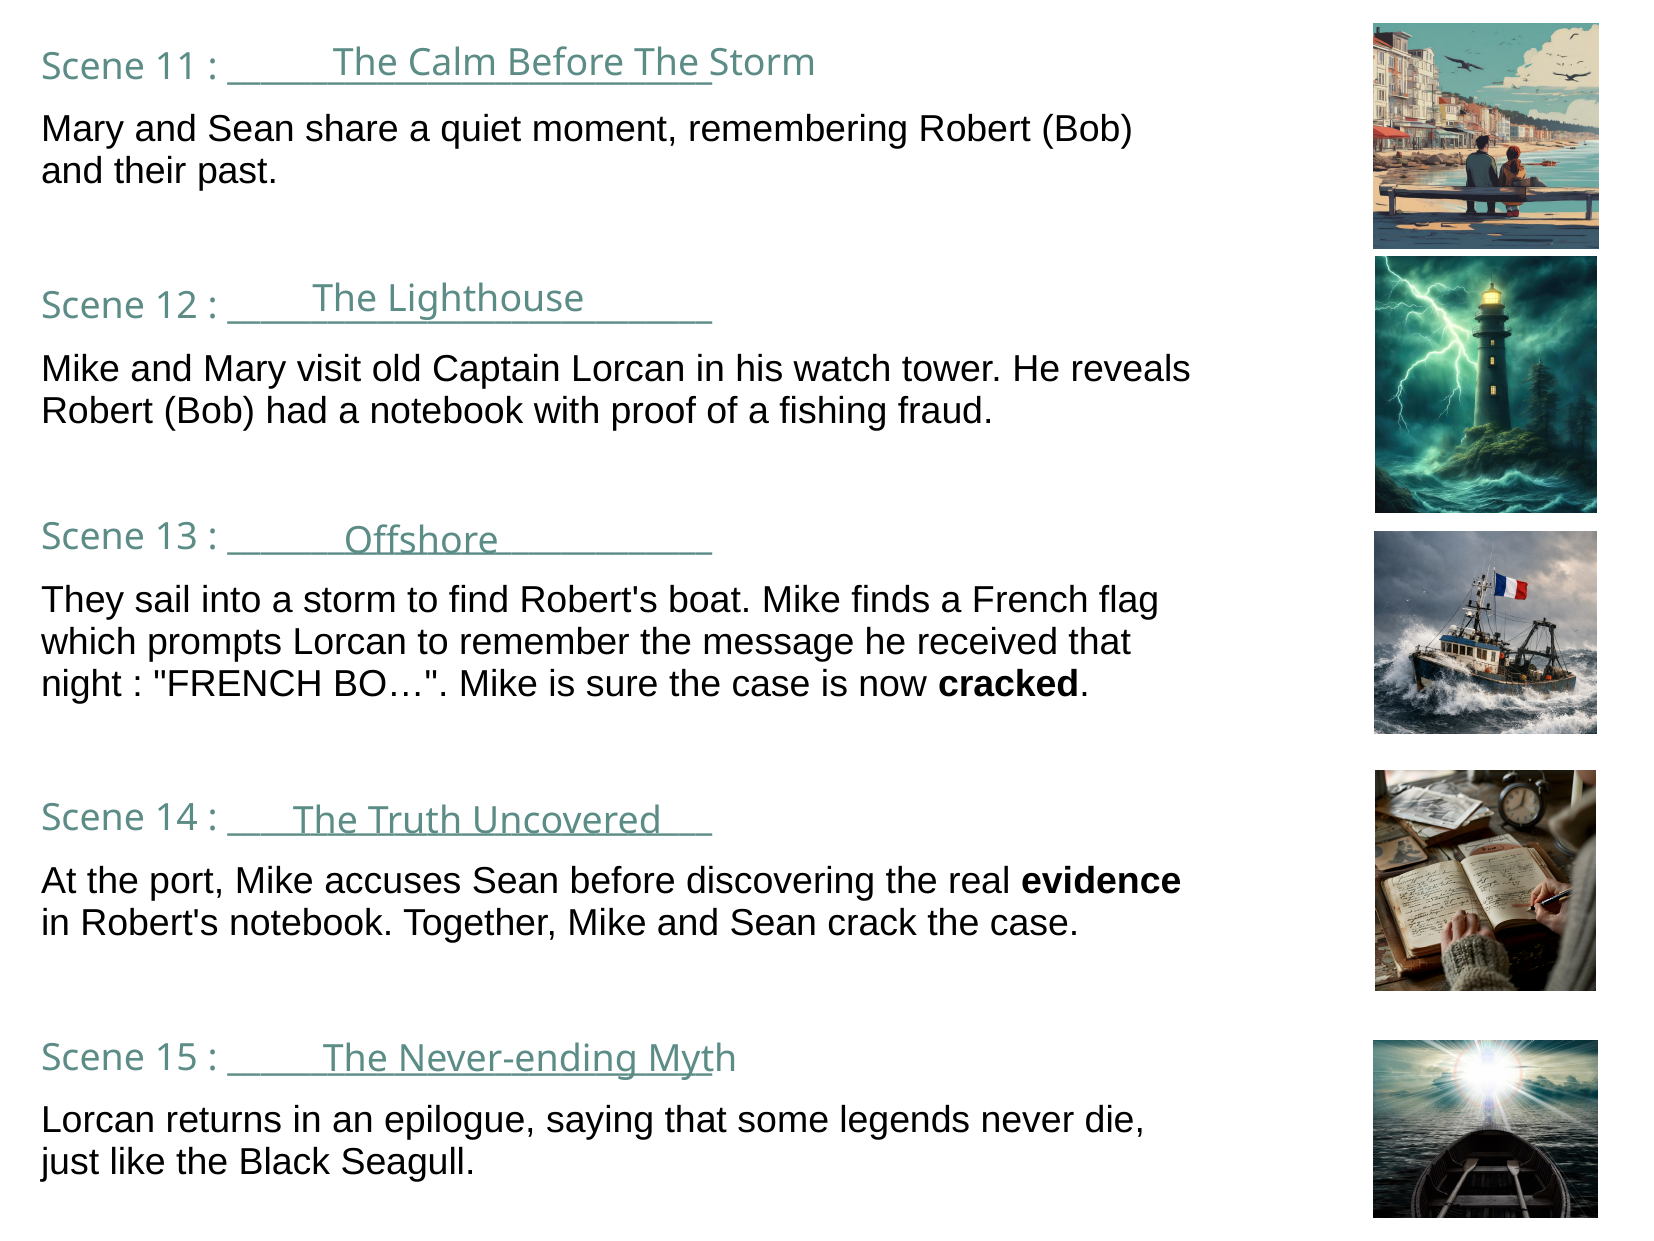

Scene 11 : _____________________________
Mary and Sean share a quiet moment, remembering Robert (Bob) and their past.
Scene 12 : _____________________________
Mike and Mary visit old Captain Lorcan in his watch tower. He reveals Robert (Bob) had a notebook with proof of a fishing fraud.
Scene 13 : _____________________________
They sail into a storm to find Robert's boat. Mike finds a French flag which prompts Lorcan to remember the message he received that night : "FRENCH BO…". Mike is sure the case is now cracked.
Scene 14 : _____________________________
At the port, Mike accuses Sean before discovering the real evidence in Robert's notebook. Together, Mike and Sean crack the case.
Scene 15 : _____________________________
Lorcan returns in an epilogue, saying that some legends never die, just like the Black Seagull.
The Calm Before The Storm
The Lighthouse
Offshore
The Truth Uncovered
The Never-ending Myth
Ready for a quiz?